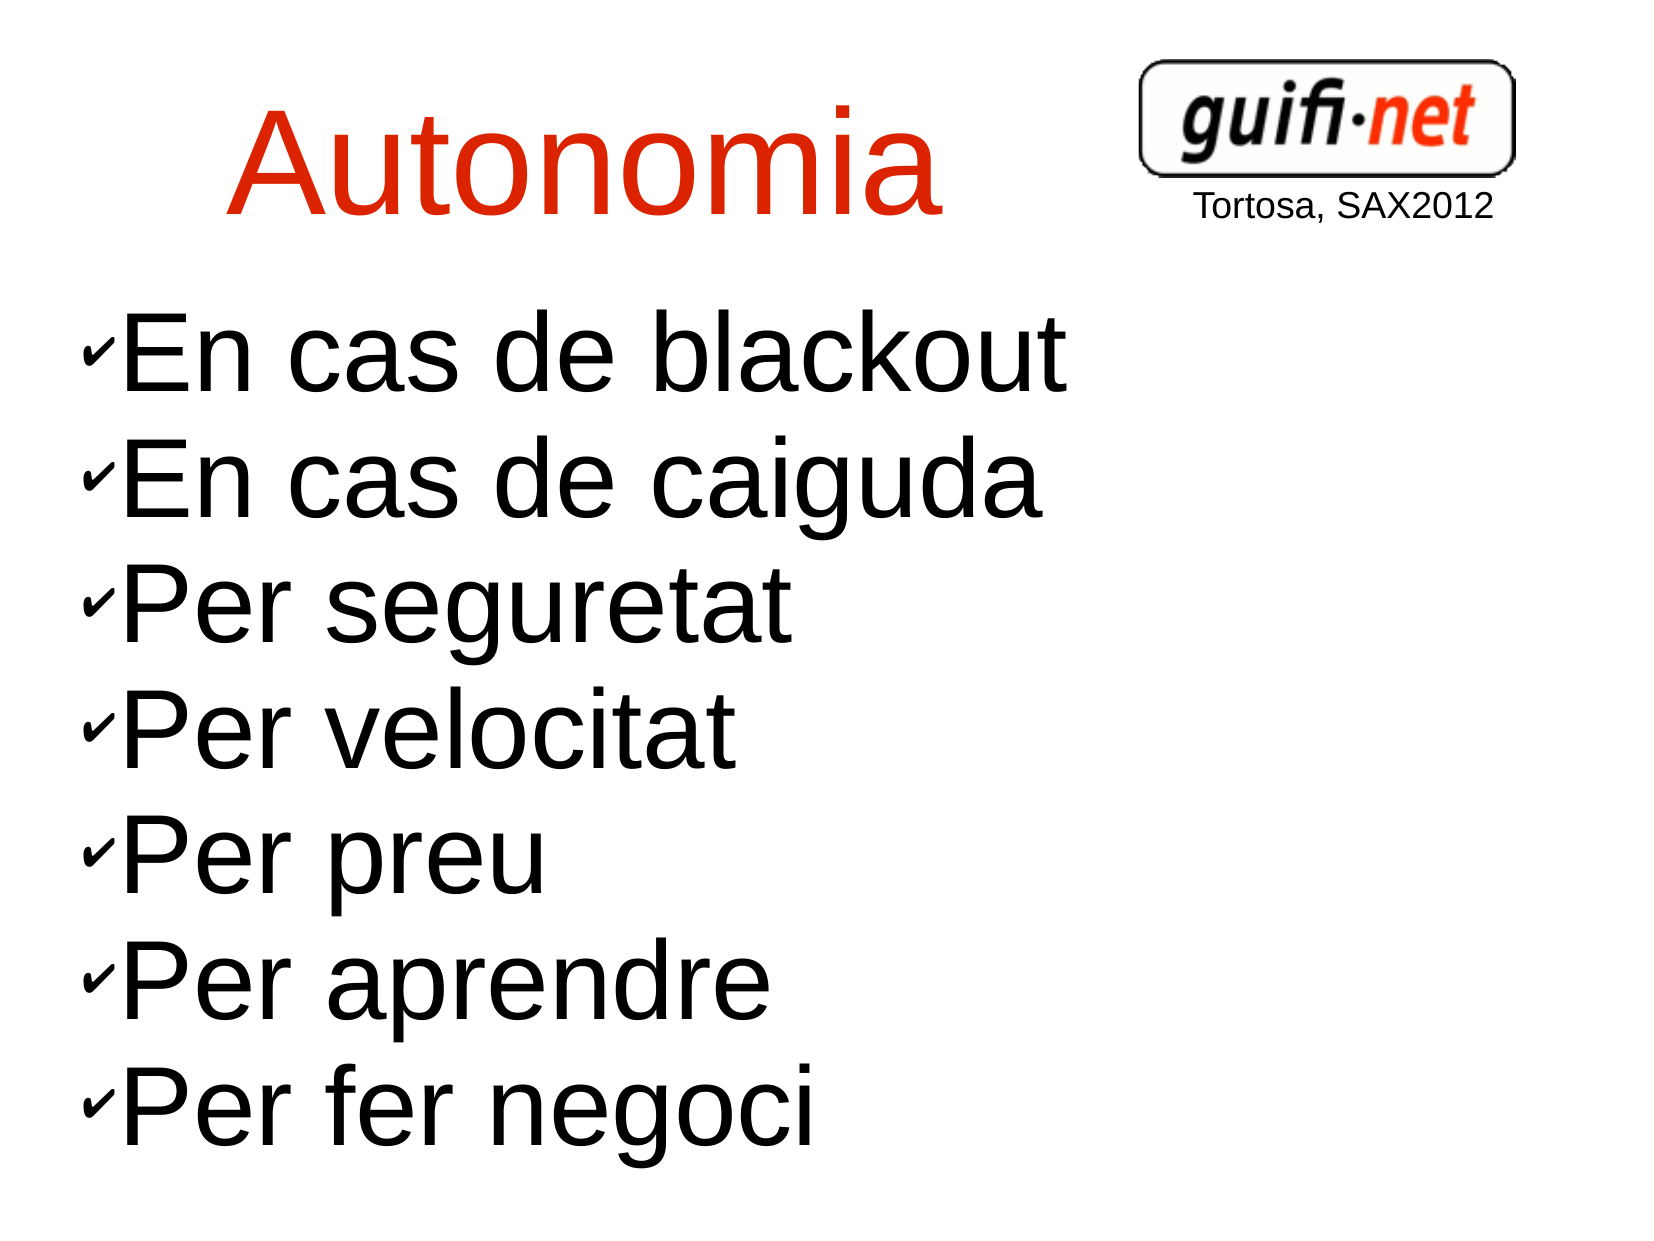

# Autonomia
Tortosa, SAX2012
En cas de blackout
En cas de caiguda
Per seguretat
Per velocitat
Per preu
Per aprendre
Per fer negoci